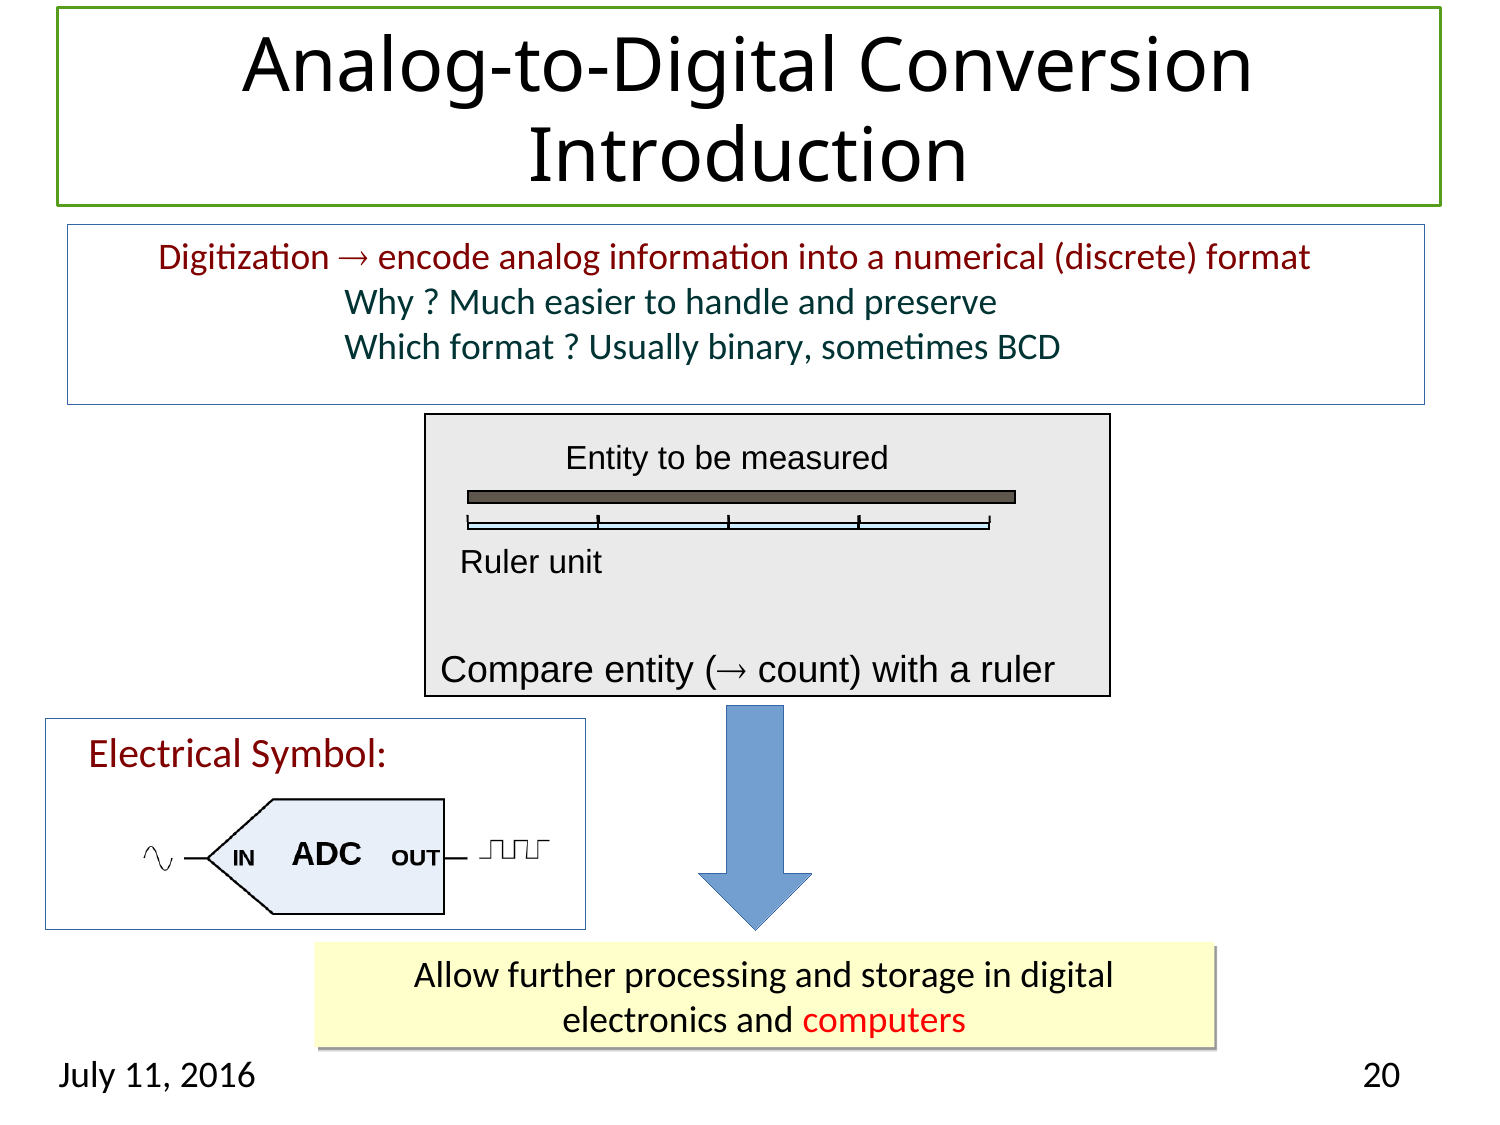

# Analog-to-Digital Conversion Introduction
 Digitization  encode analog information into a numerical (discrete) format
Why ? Much easier to handle and preserve
Which format ? Usually binary, sometimes BCD
Compare entity ( count) with a ruler
Entity to be measured
Ruler unit
Electrical Symbol:
Allow further processing and storage in digital electronics and computers
20